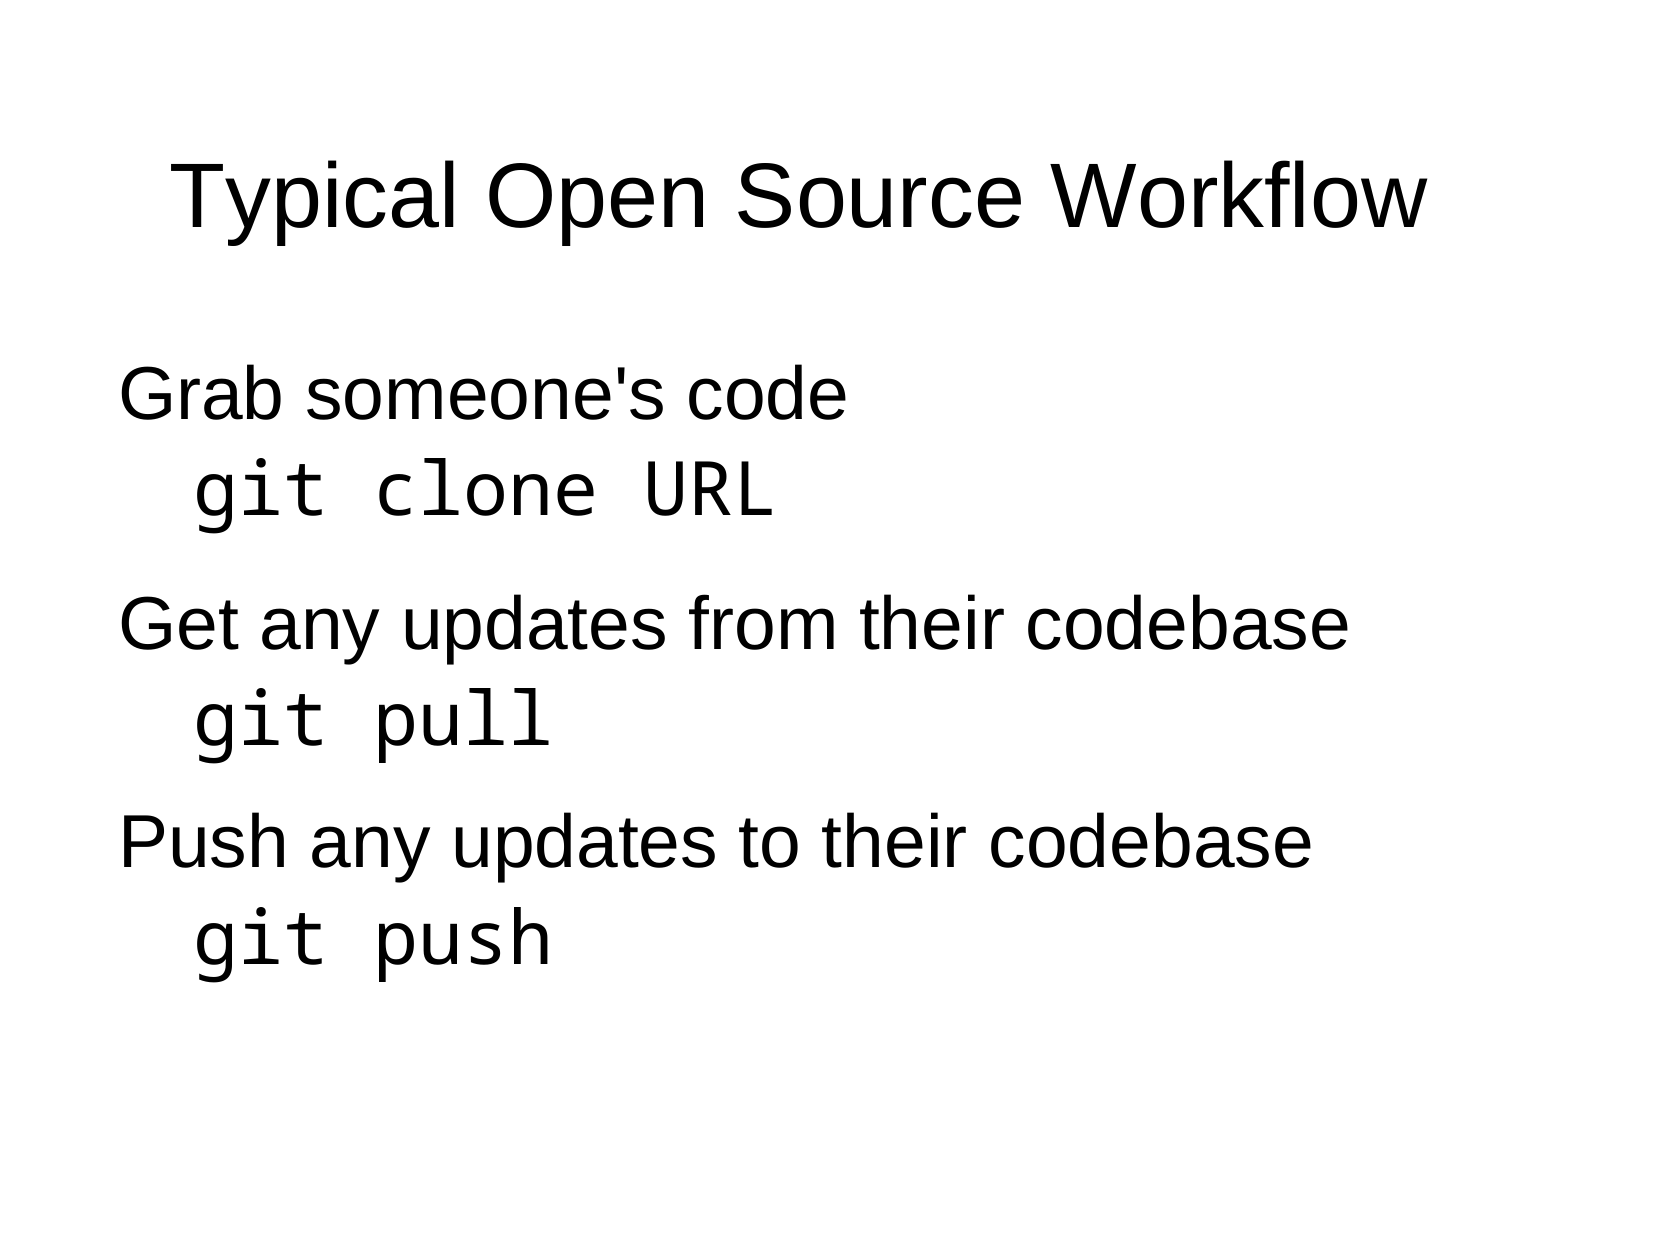

# Typical Open Source Workflow
Grab someone's code
	git clone URL
Get any updates from their codebase
	git pull
Push any updates to their codebase
	git push